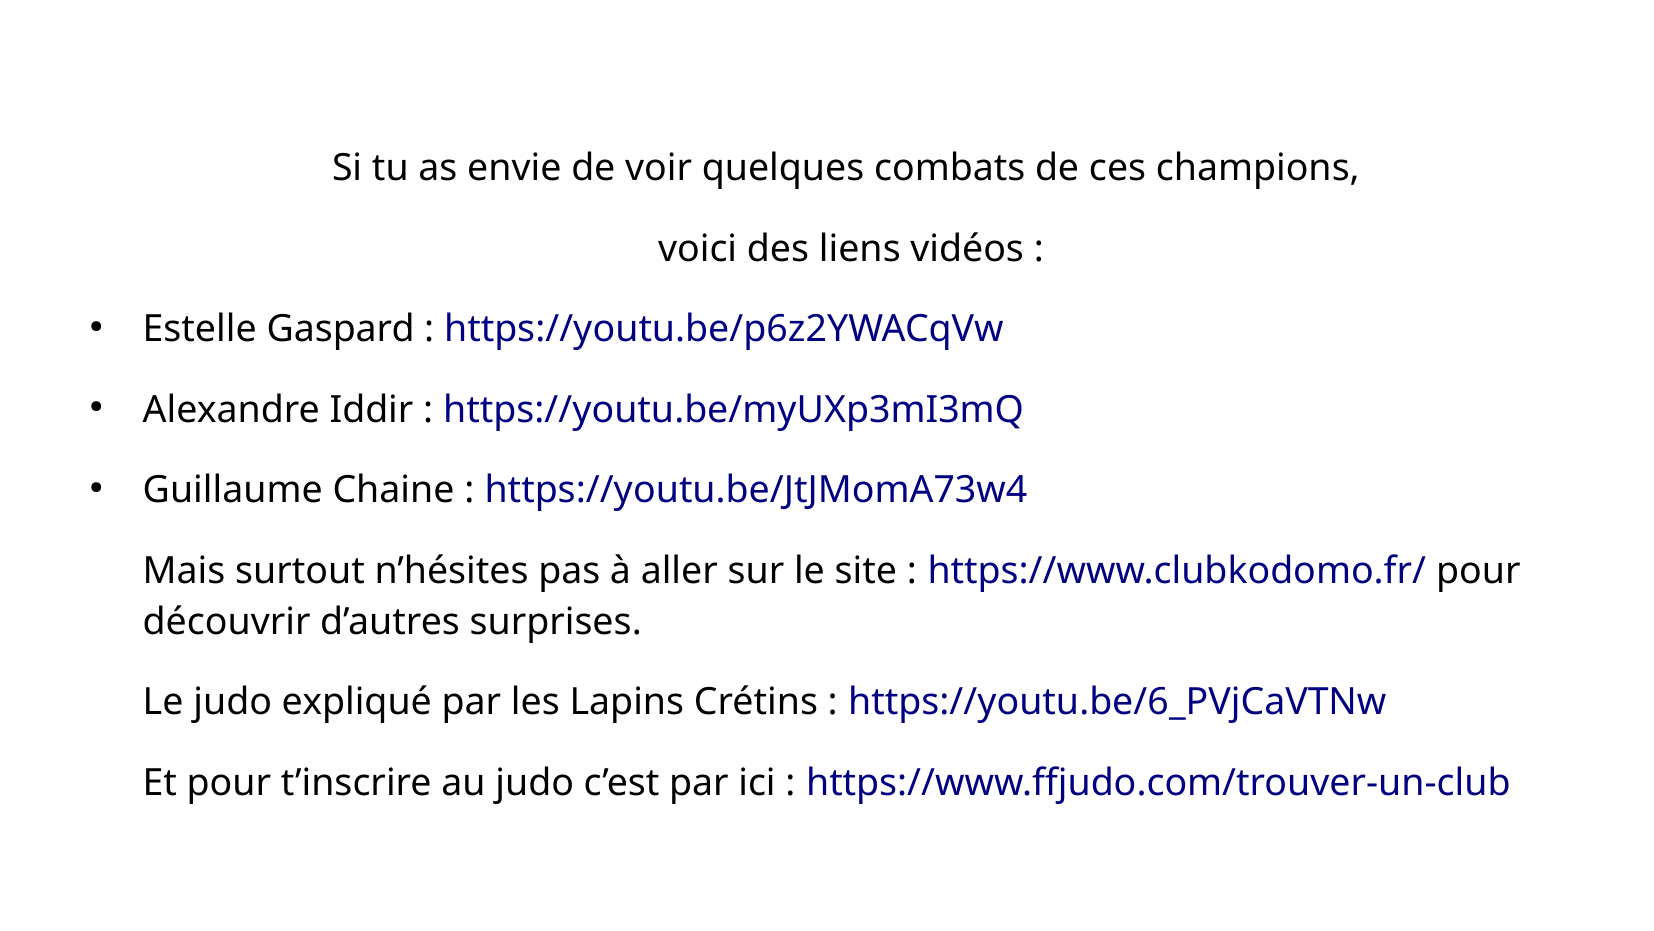

# Si tu as envie de voir quelques combats de ces champions,
voici des liens vidéos :
Estelle Gaspard : https://youtu.be/p6z2YWACqVw
Alexandre Iddir : https://youtu.be/myUXp3mI3mQ
Guillaume Chaine : https://youtu.be/JtJMomA73w4
Mais surtout n’hésites pas à aller sur le site : https://www.clubkodomo.fr/ pour découvrir d’autres surprises.
Le judo expliqué par les Lapins Crétins : https://youtu.be/6_PVjCaVTNw
Et pour t’inscrire au judo c’est par ici : https://www.ffjudo.com/trouver-un-club